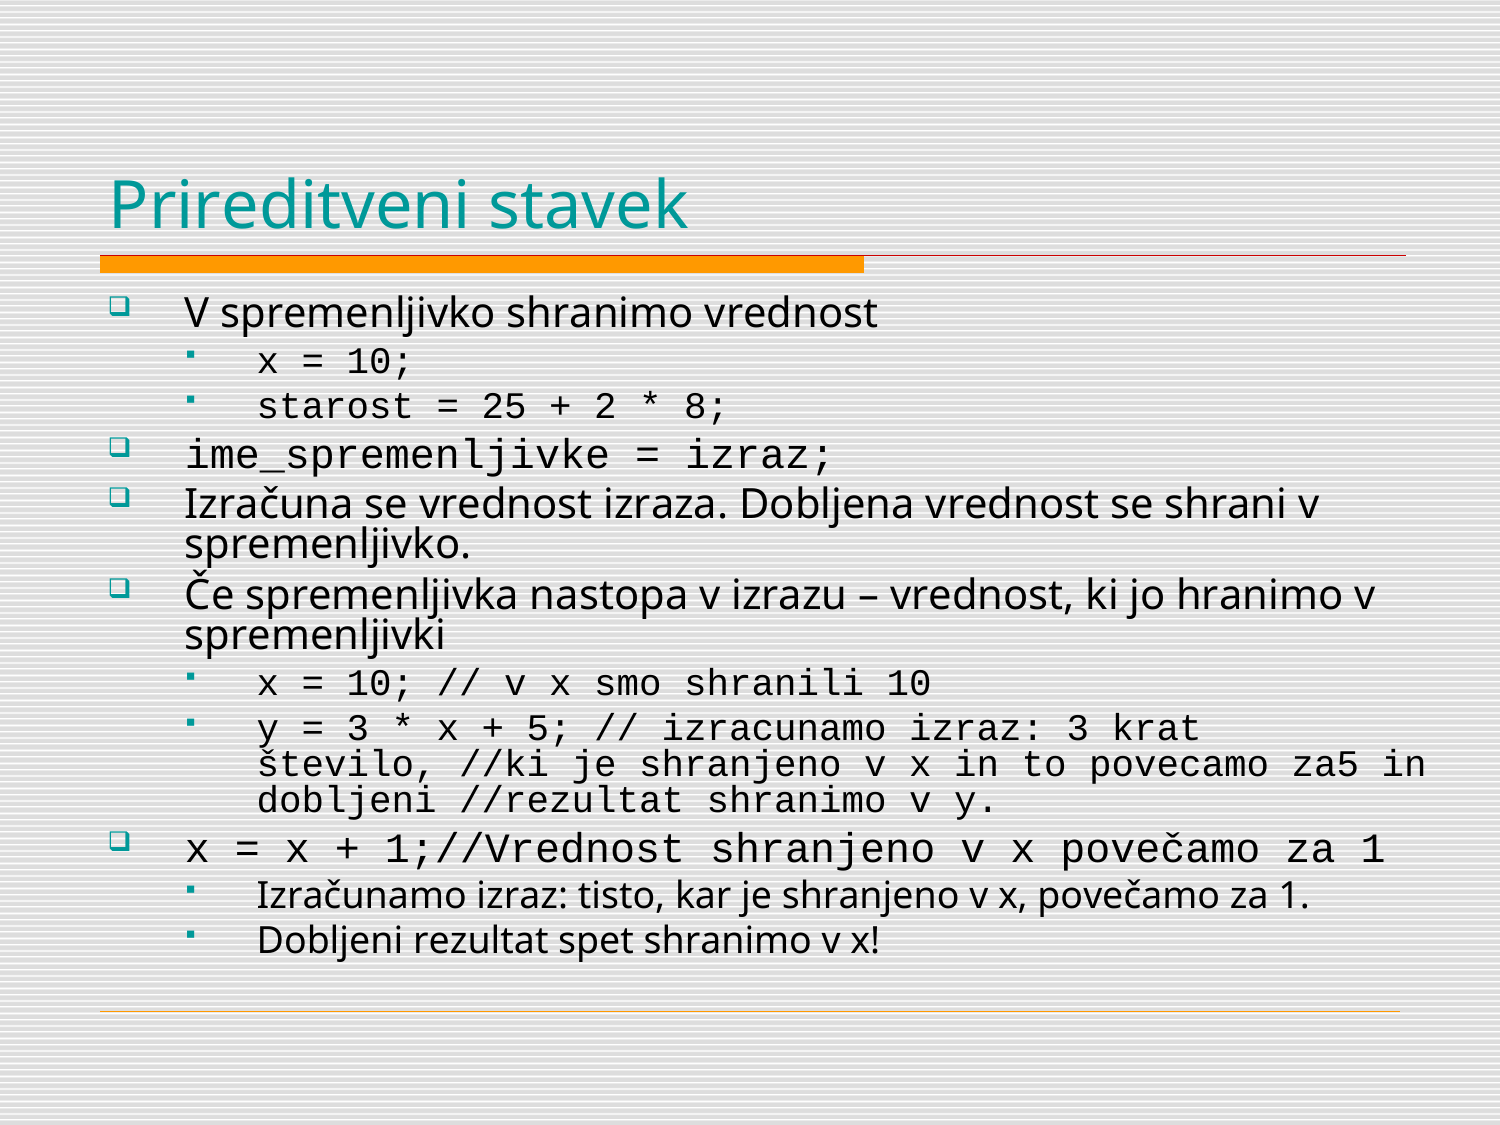

# Prireditveni stavek
V spremenljivko shranimo vrednost
x = 10;
starost = 25 + 2 * 8;
ime_spremenljivke = izraz;
Izračuna se vrednost izraza. Dobljena vrednost se shrani v spremenljivko.
Če spremenljivka nastopa v izrazu – vrednost, ki jo hranimo v spremenljivki
x = 10; // v x smo shranili 10
y = 3 * x + 5; // izracunamo izraz: 3 krat število, //ki je shranjeno v x in to povecamo za5 in dobljeni //rezultat shranimo v y.
x = x + 1;//Vrednost shranjeno v x povečamo za 1
Izračunamo izraz: tisto, kar je shranjeno v x, povečamo za 1.
Dobljeni rezultat spet shranimo v x!